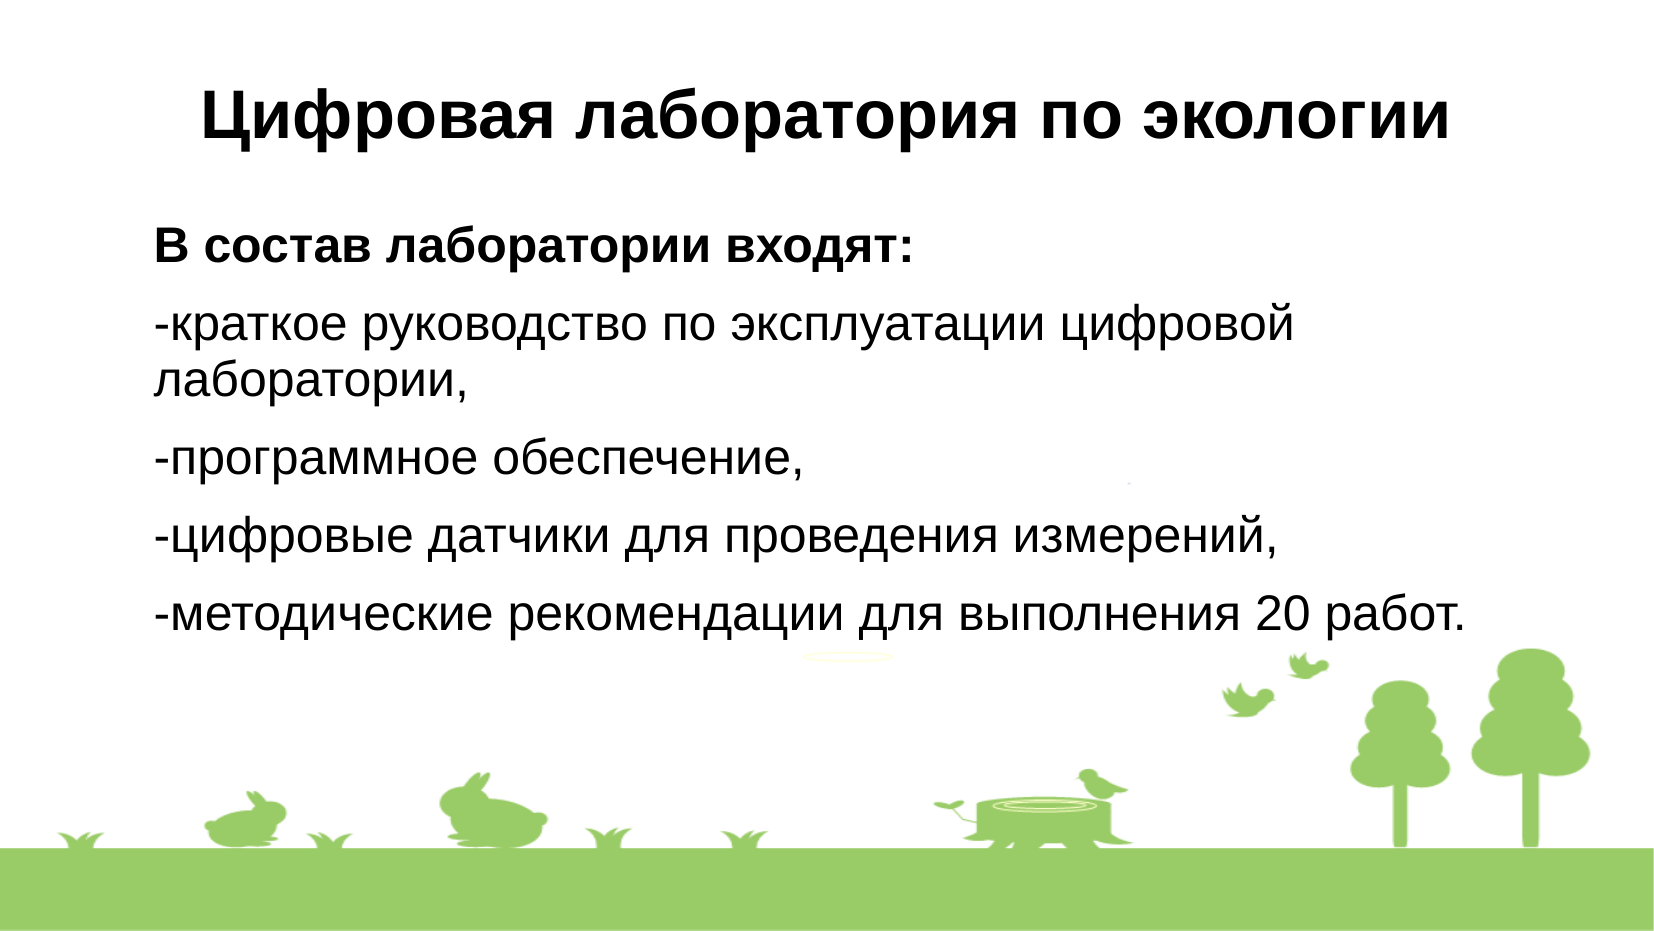

# Цифровая лаборатория по экологии
В состав лаборатории входят:
-краткое руководство по эксплуатации цифровой лаборатории,
-программное обеспечение,
-цифровые датчики для проведения измерений,
-методические рекомендации для выполнения 20 работ.